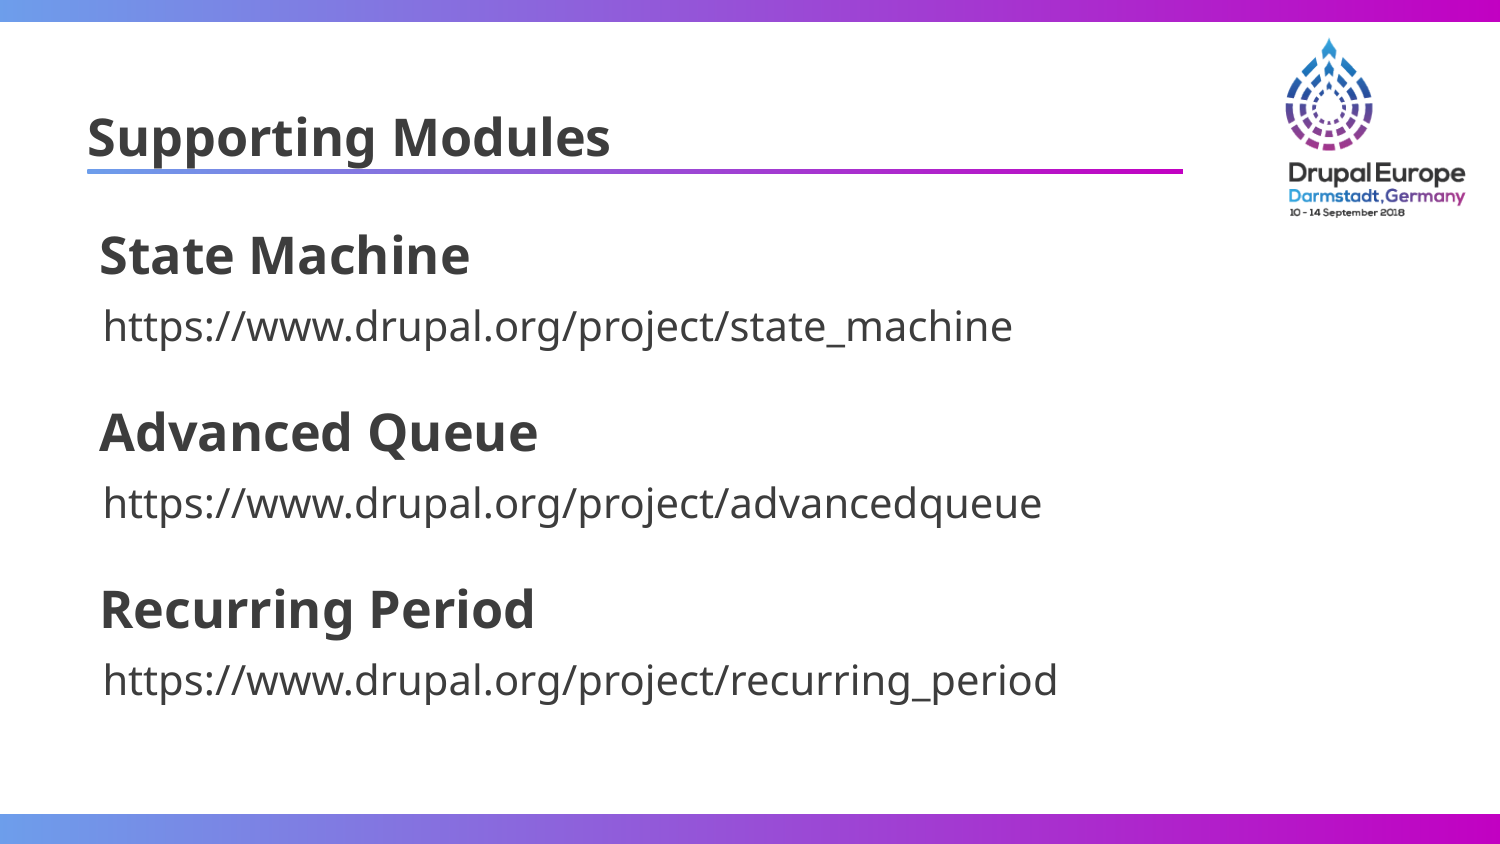

Supporting Modules
State Machine
https://www.drupal.org/project/state_machine
Advanced Queue
https://www.drupal.org/project/advancedqueue
Recurring Period
https://www.drupal.org/project/recurring_period